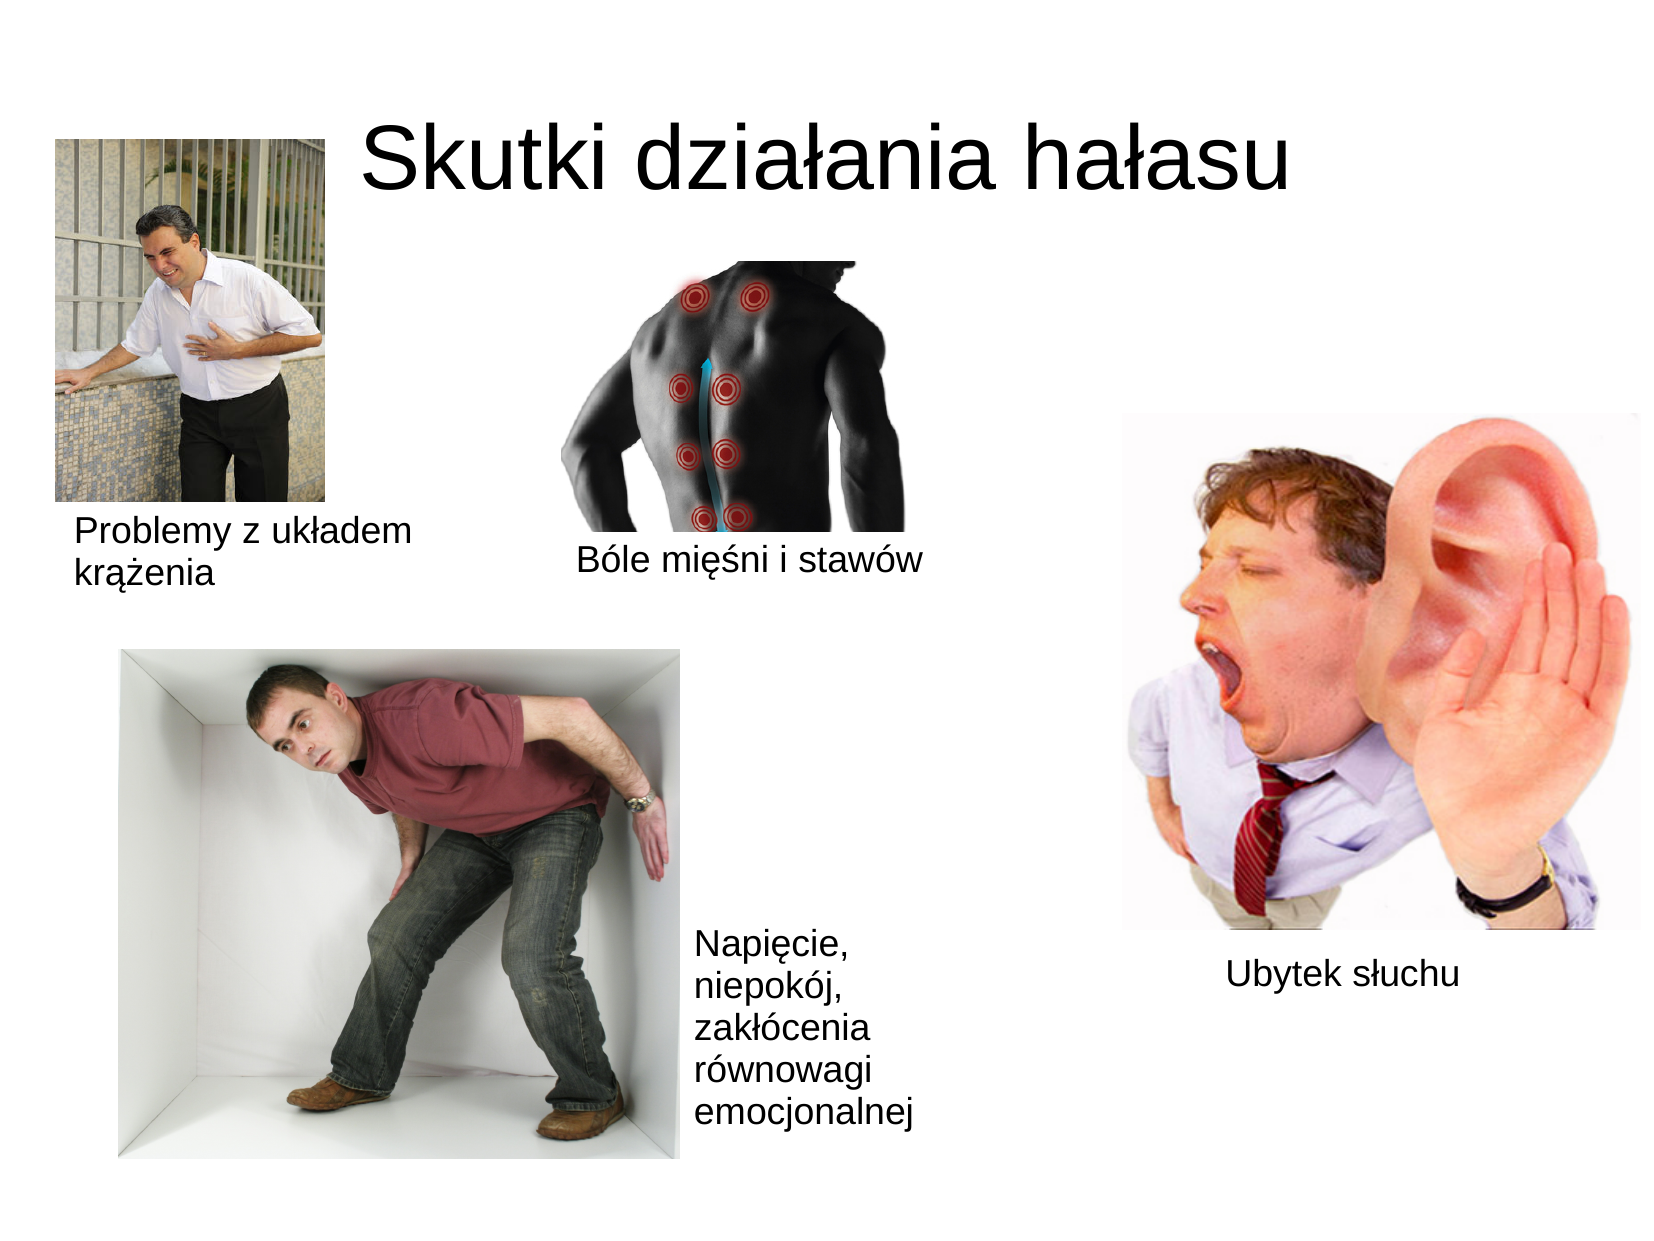

# Skutki działania hałasu
Problemy z układem krążenia
Bóle mięśni i stawów
Napięcie, niepokój, zakłócenia równowagi emocjonalnej
Ubytek słuchu